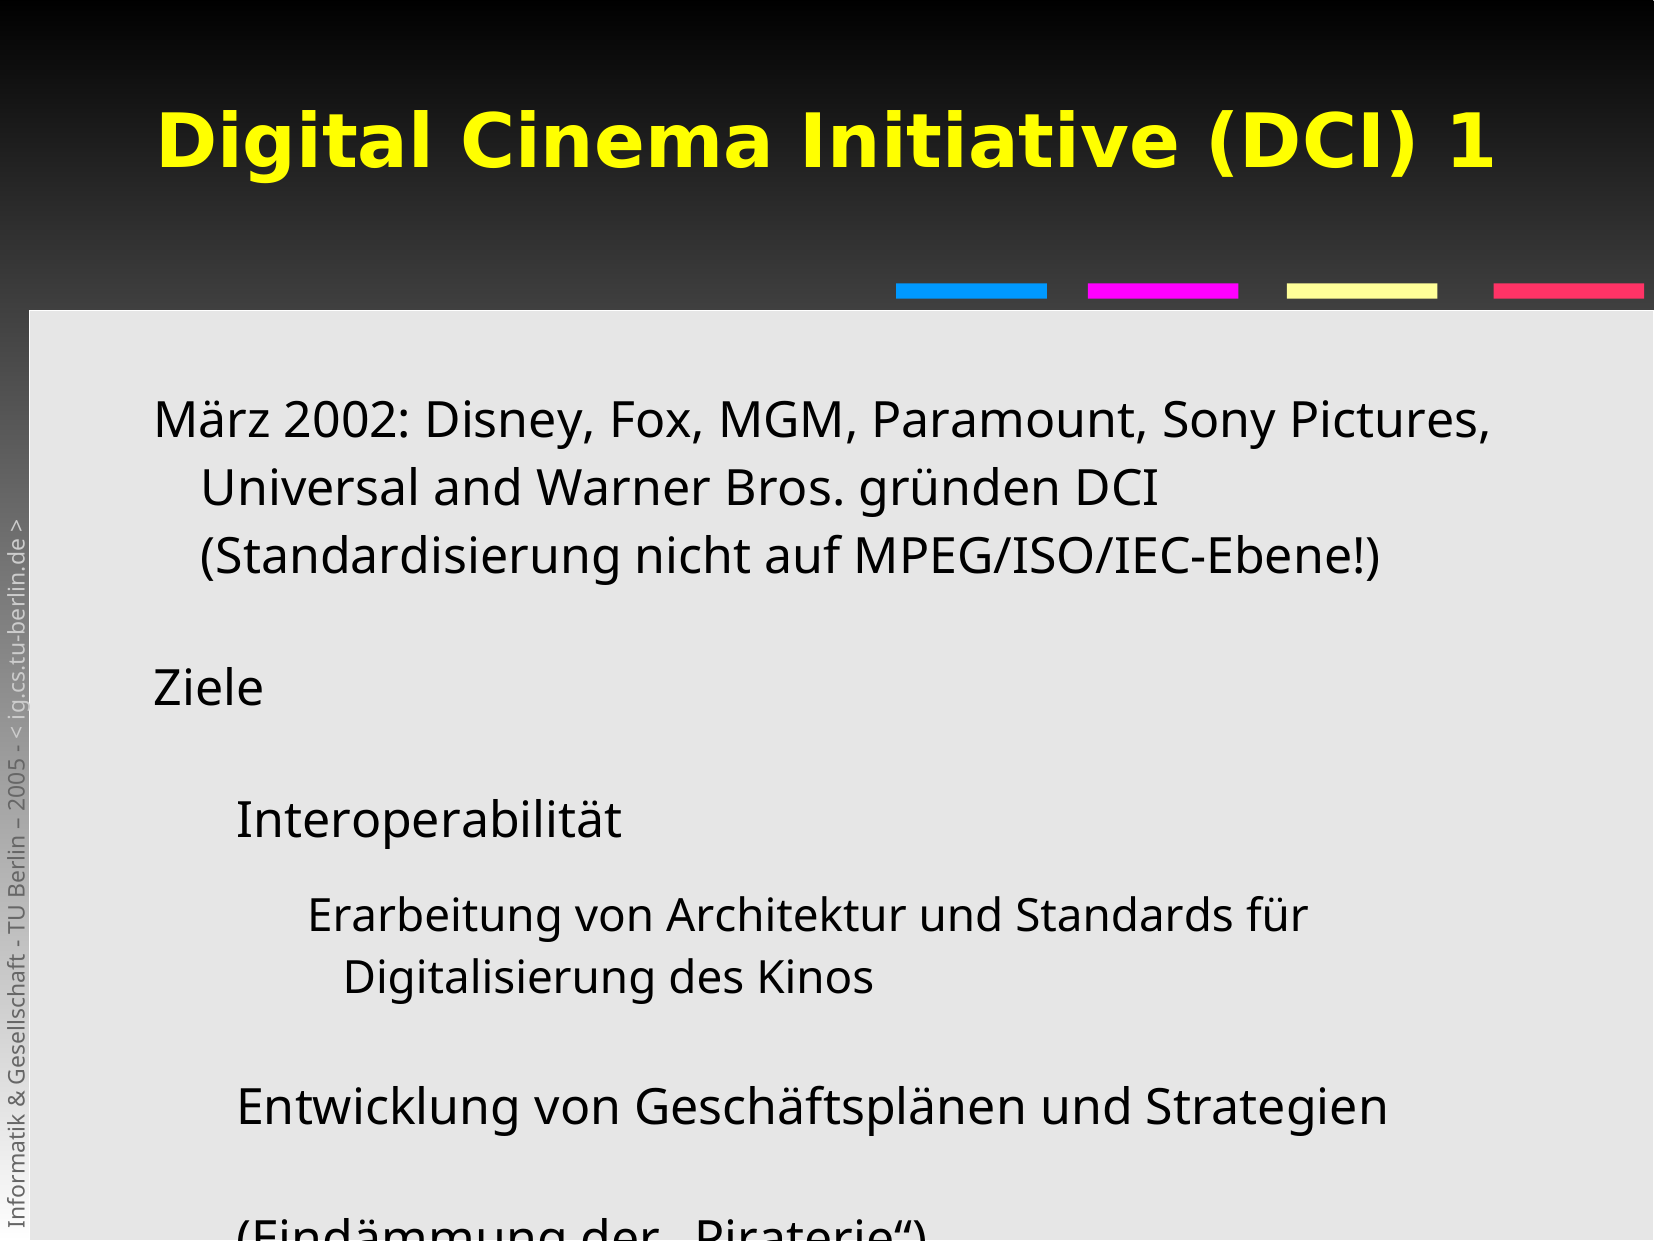

# Digital Cinema Initiative (DCI) 1
März 2002: Disney, Fox, MGM, Paramount, Sony Pictures, Universal and Warner Bros. gründen DCI (Standardisierung nicht auf MPEG/ISO/IEC-Ebene!)
Ziele
Interoperabilität
Erarbeitung von Architektur und Standards für Digitalisierung des Kinos
Entwicklung von Geschäftsplänen und Strategien
(Eindämmung der „Piraterie“)